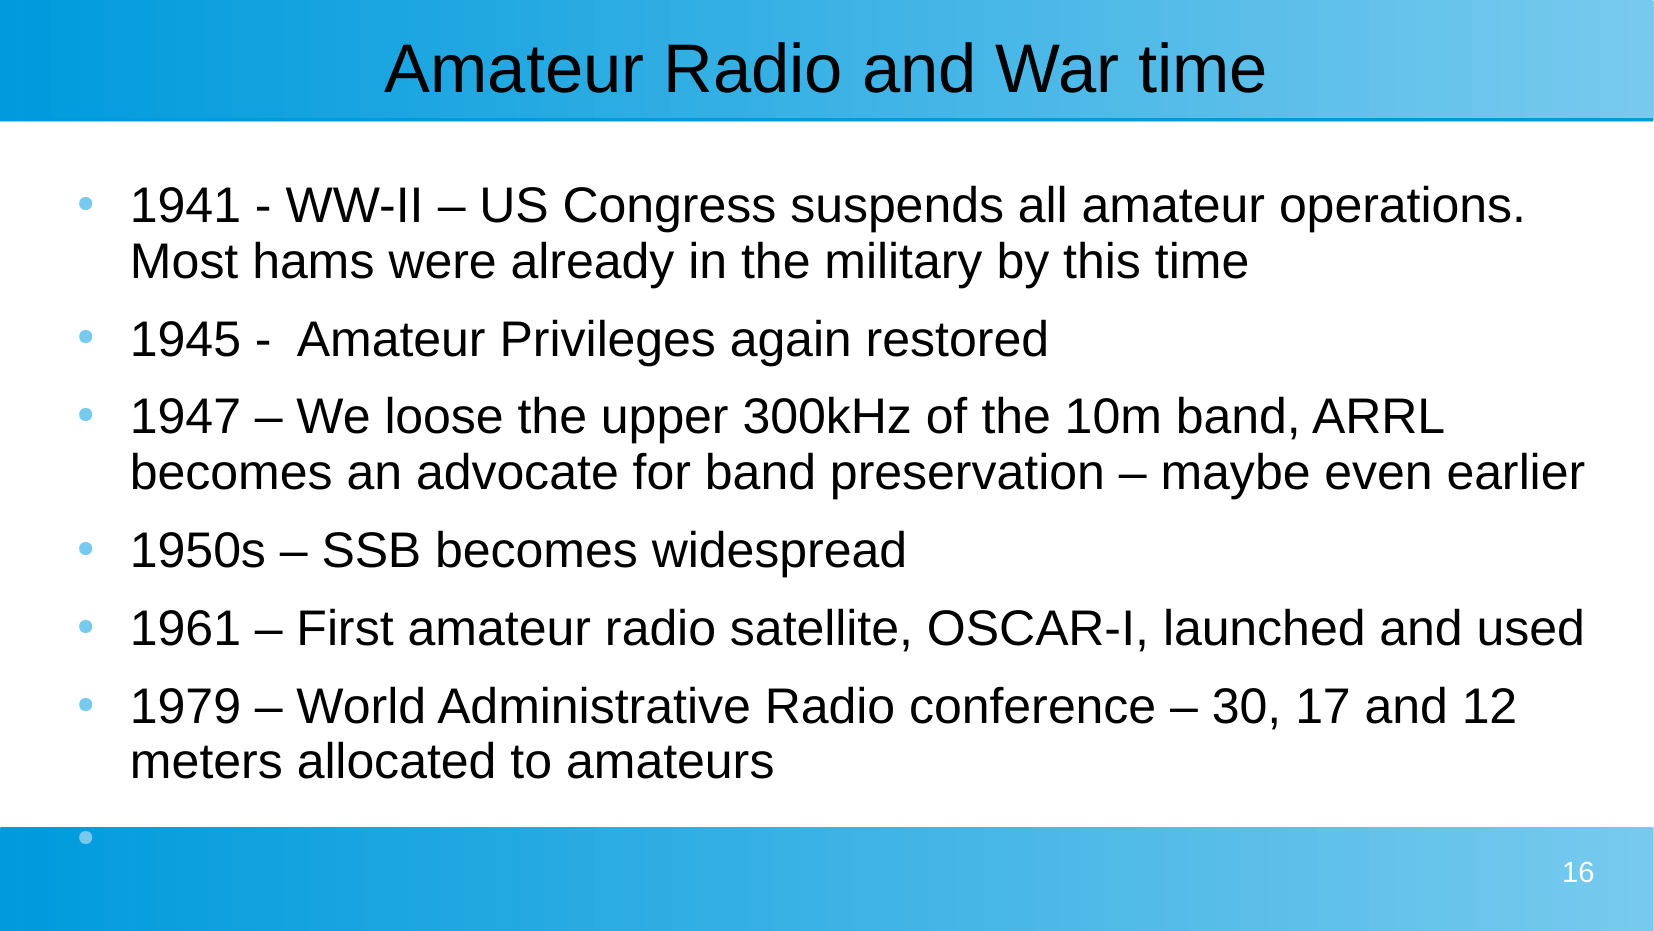

# Amateur Radio and War time
1941 - WW-II – US Congress suspends all amateur operations. Most hams were already in the military by this time
1945 - Amateur Privileges again restored
1947 – We loose the upper 300kHz of the 10m band, ARRL becomes an advocate for band preservation – maybe even earlier
1950s – SSB becomes widespread
1961 – First amateur radio satellite, OSCAR-I, launched and used
1979 – World Administrative Radio conference – 30, 17 and 12 meters allocated to amateurs
16